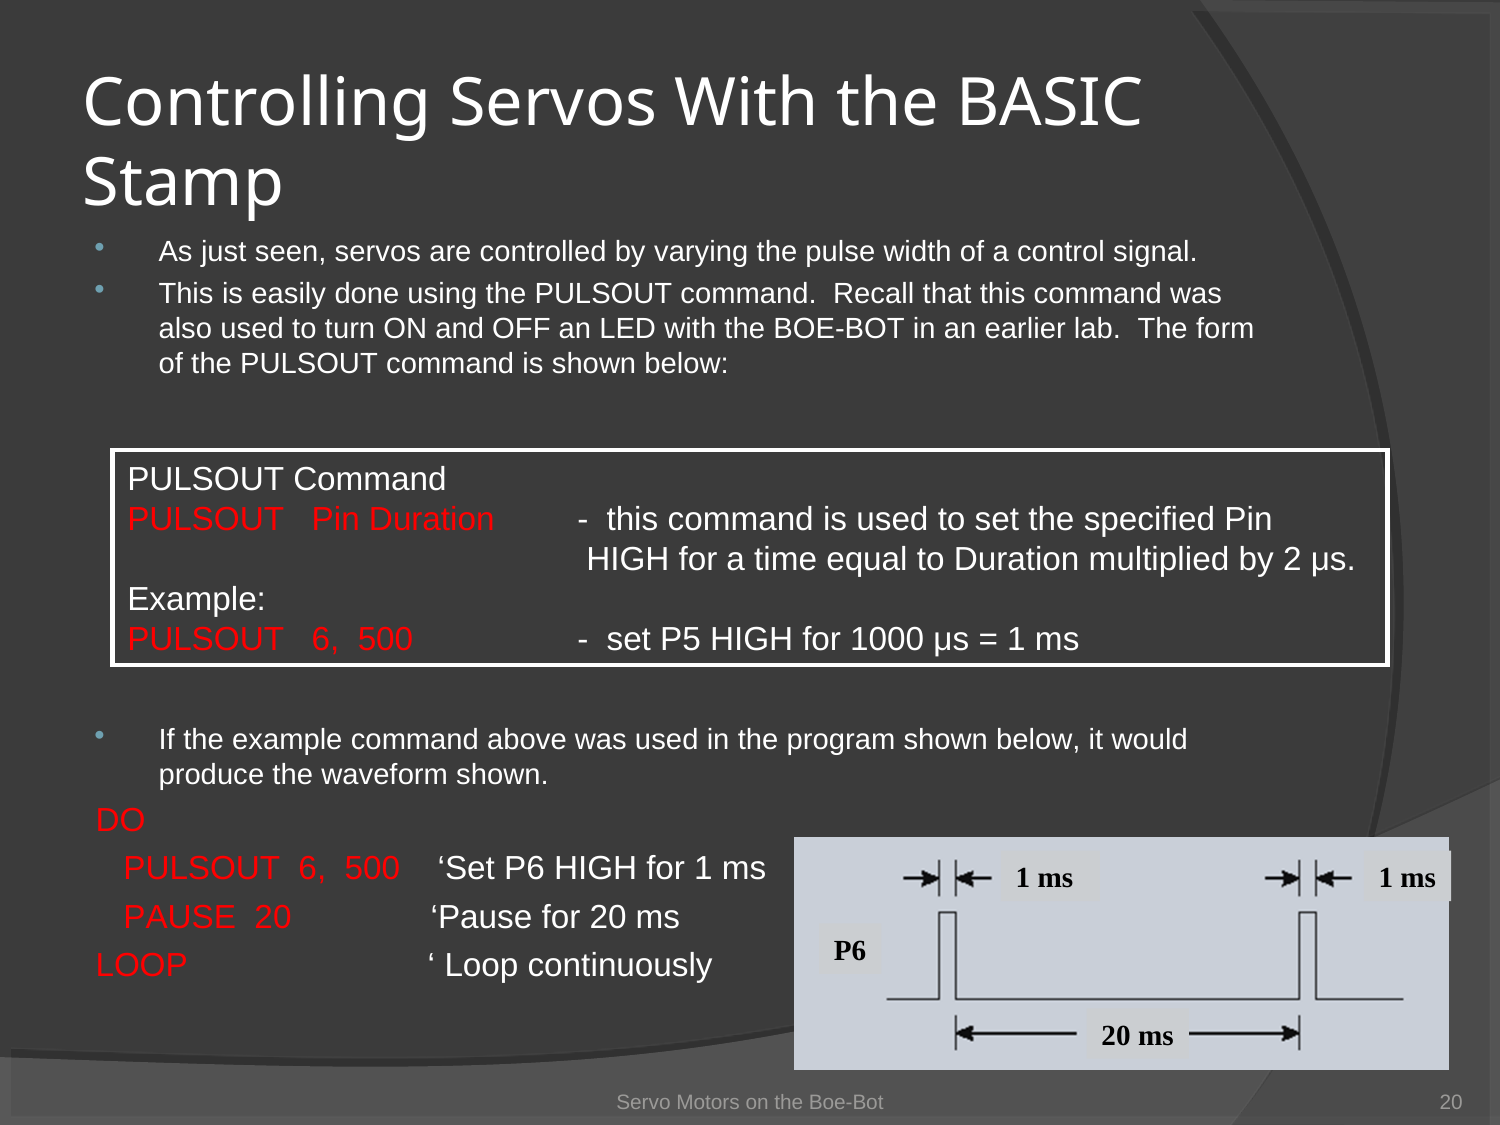

# Controlling Servos With the BASIC Stamp
As just seen, servos are controlled by varying the pulse width of a control signal.
This is easily done using the PULSOUT command. Recall that this command was also used to turn ON and OFF an LED with the BOE-BOT in an earlier lab. The form of the PULSOUT command is shown below:
PULSOUT Command
PULSOUT Pin Duration 	- this command is used to set the specified Pin
			 HIGH for a time equal to Duration multiplied by 2 μs.
Example:
PULSOUT 6, 500 	- set P5 HIGH for 1000 μs = 1 ms
If the example command above was used in the program shown below, it would produce the waveform shown.
DO
 PULSOUT 6, 500 ‘Set P6 HIGH for 1 ms
 PAUSE 20 ‘Pause for 20 ms
LOOP ‘ Loop continuously
1 ms
1 ms
P6
20 ms
Servo Motors on the Boe-Bot